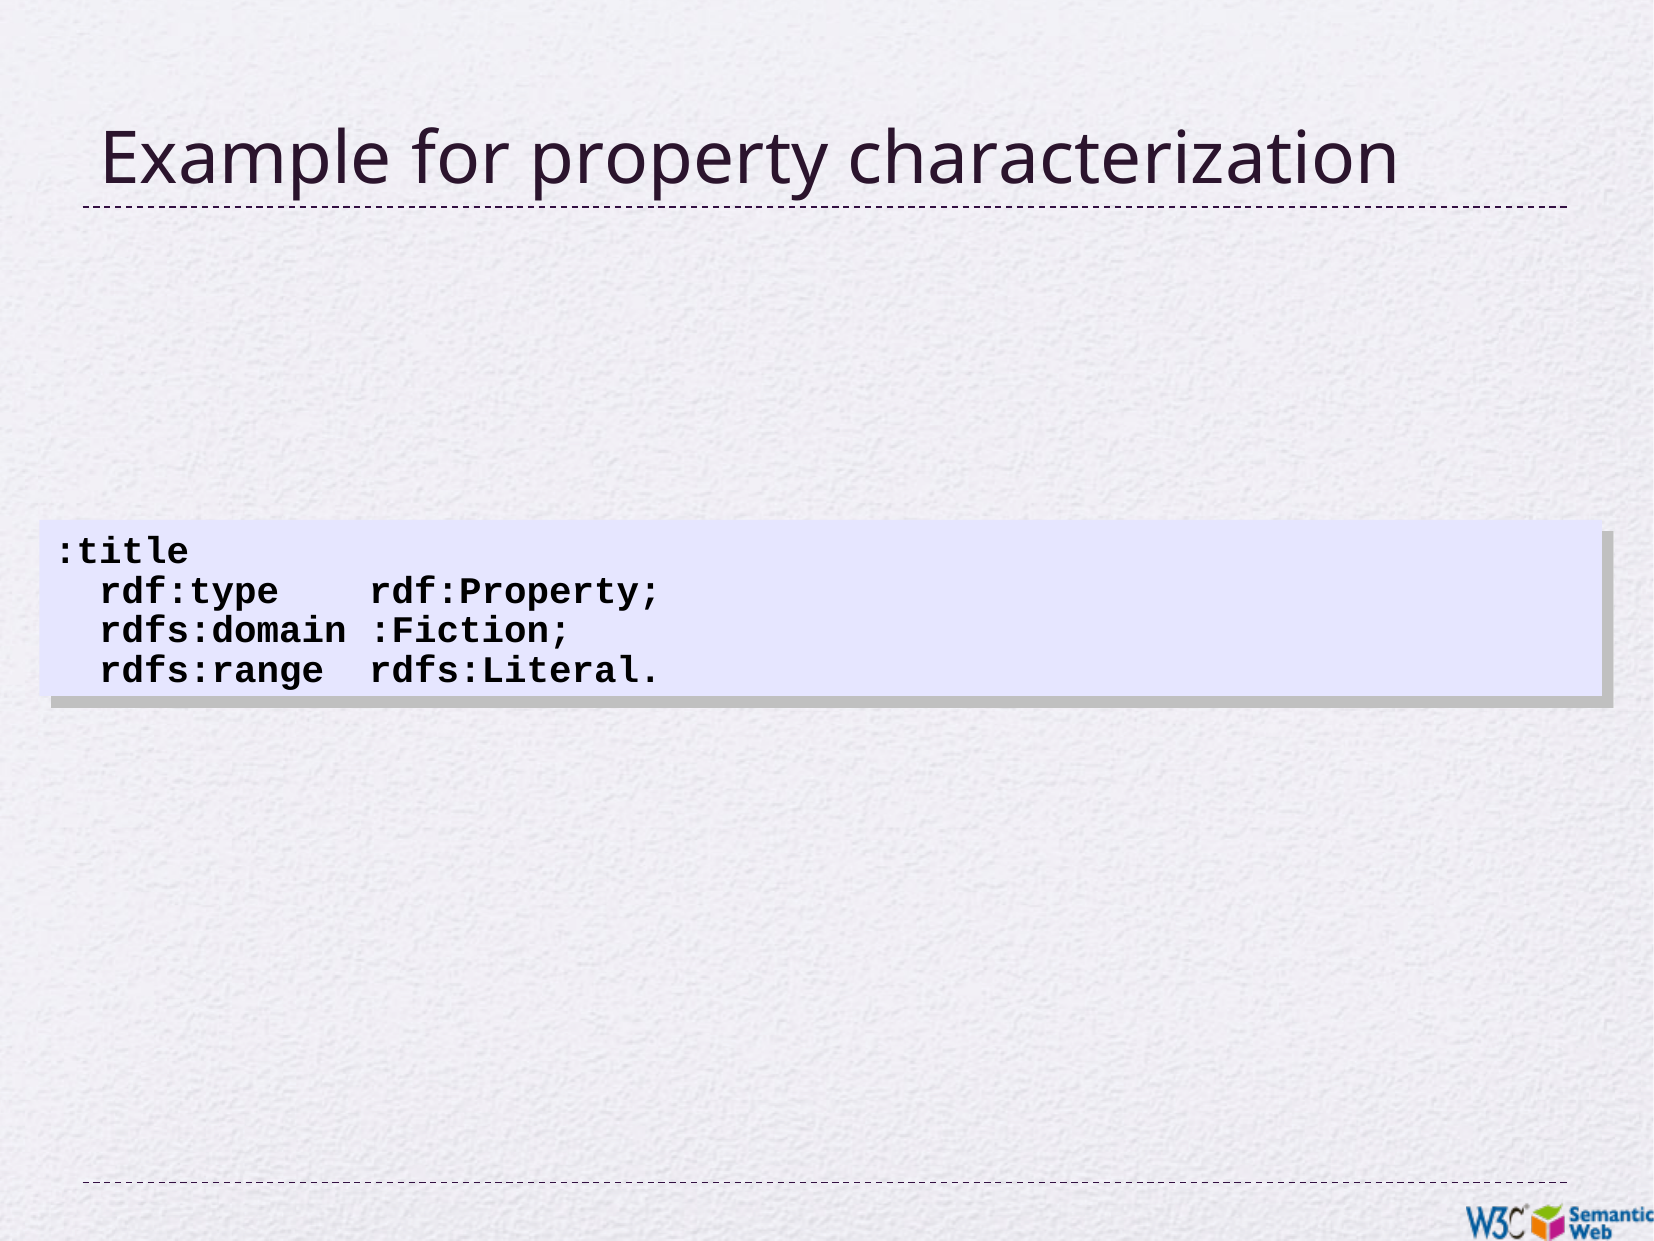

# Example for property characterization
:title
 rdf:type rdf:Property;
 rdfs:domain :Fiction;
 rdfs:range rdfs:Literal.